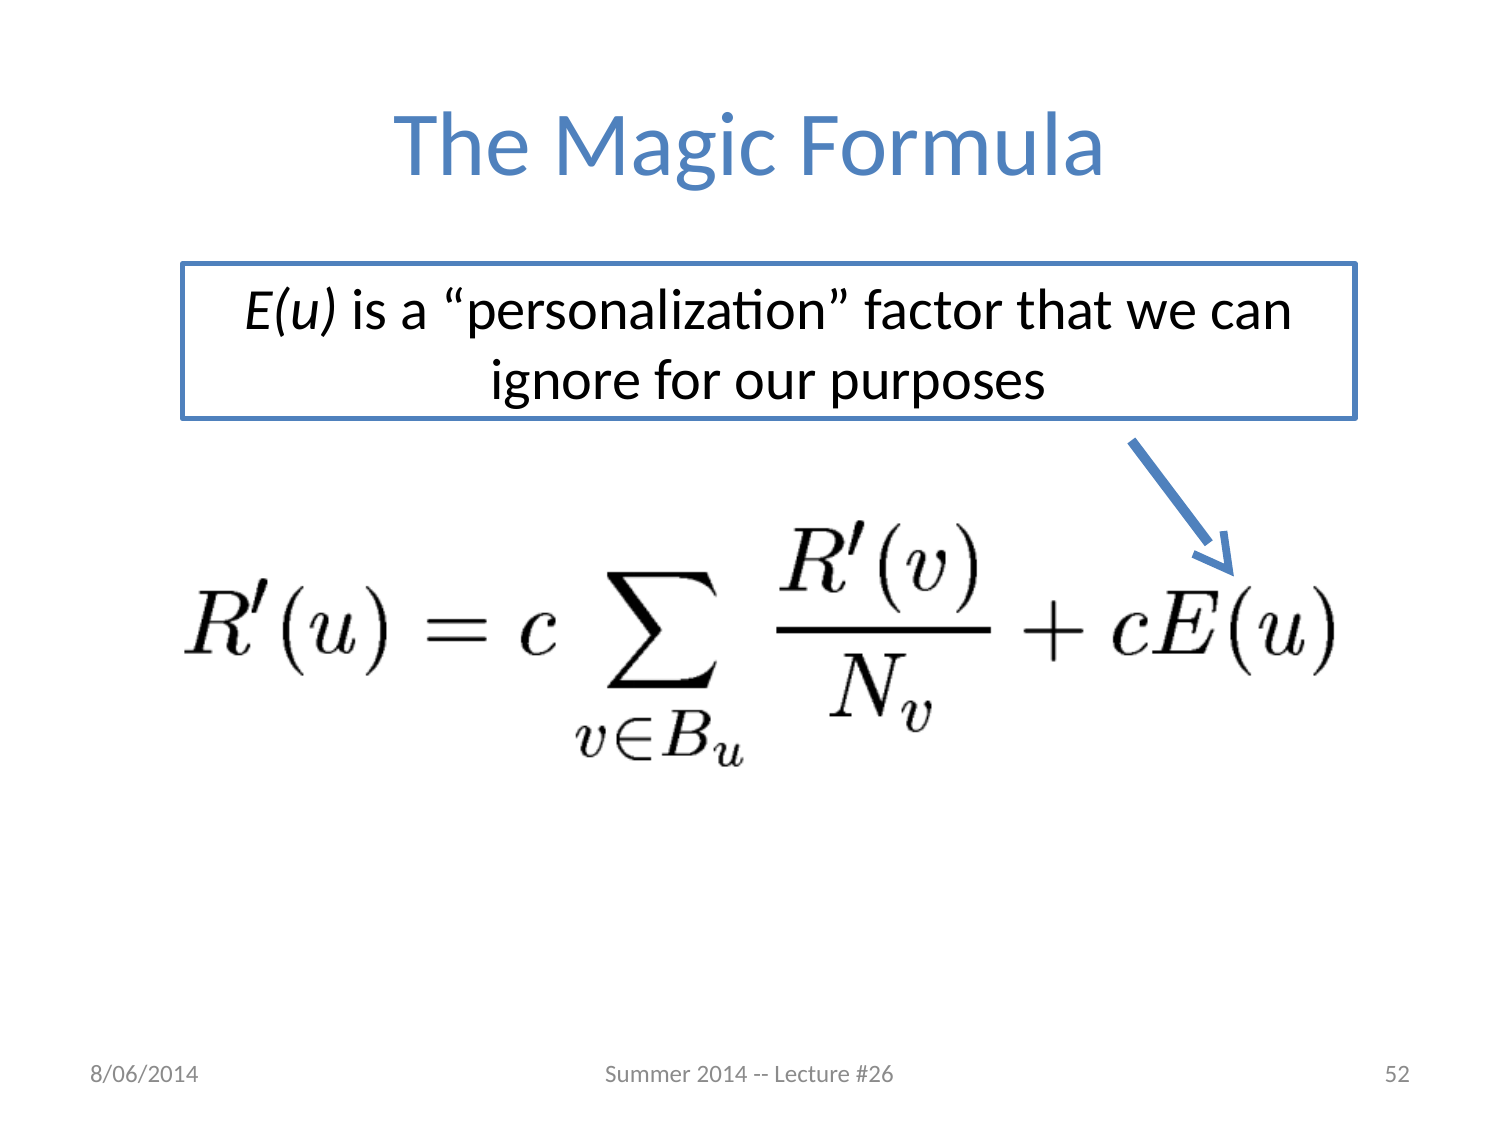

# The Magic Formula
E(u) is a “personalization” factor that we can ignore for our purposes
8/06/2014
Summer 2014 -- Lecture #26